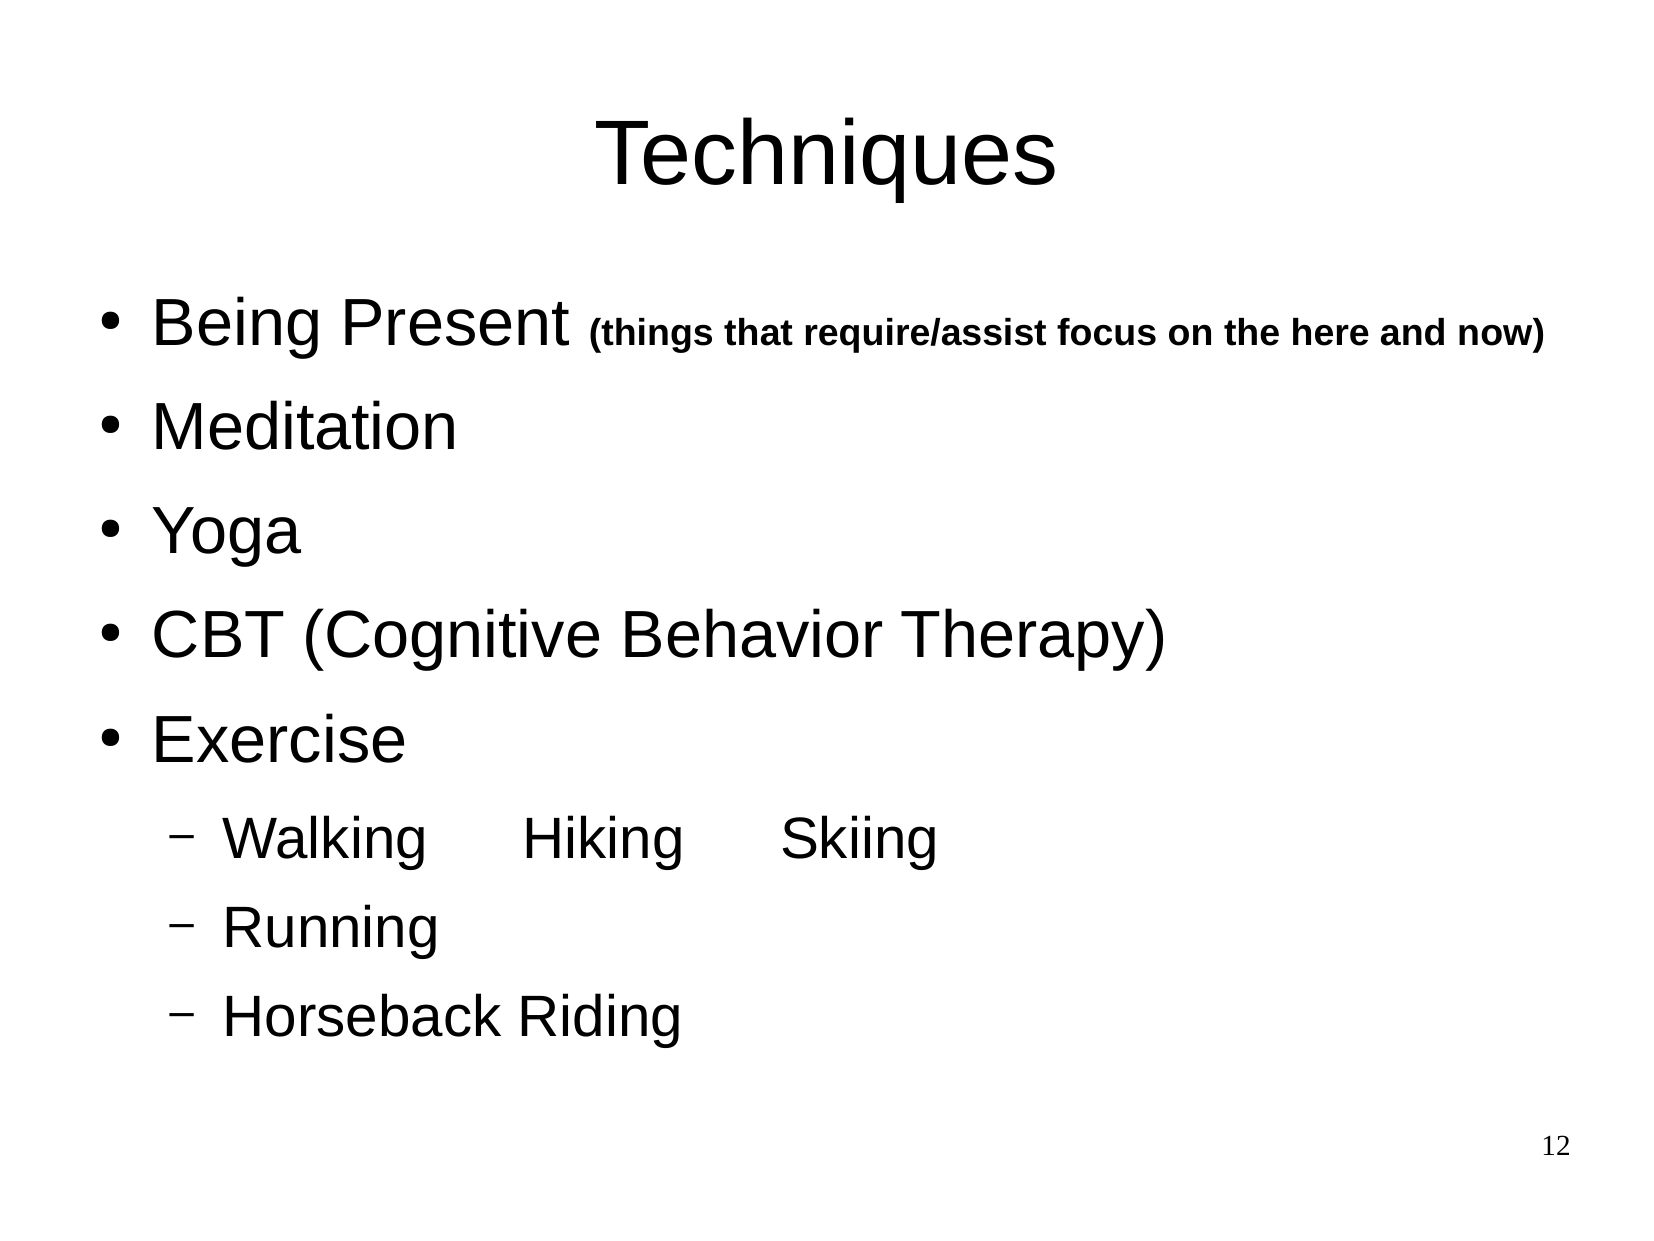

# Techniques
Being Present (things that require/assist focus on the here and now)
Meditation
Yoga
CBT (Cognitive Behavior Therapy)
Exercise
Walking		Hiking	 Skiing
Running
Horseback Riding
12